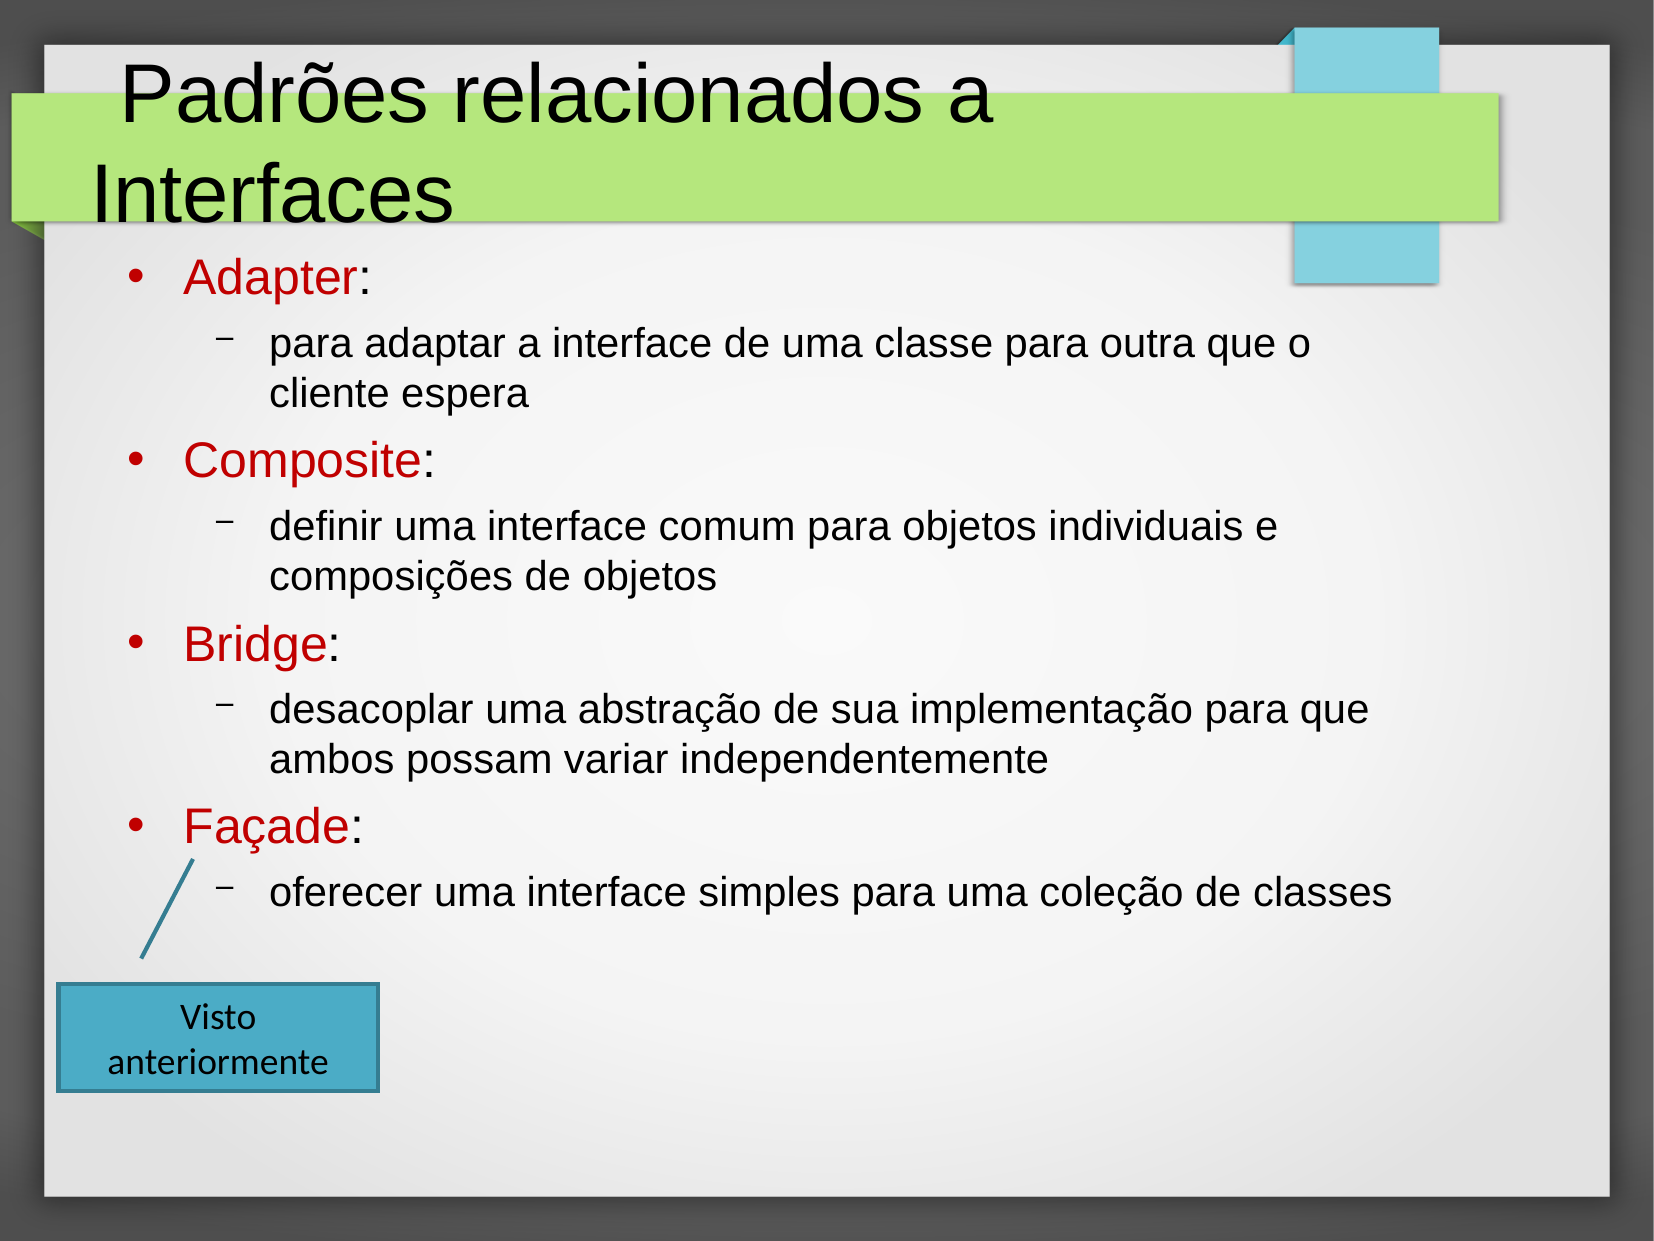

# Padrões relacionados a Interfaces
Adapter:
para adaptar a interface de uma classe para outra que o cliente espera
Composite:
definir uma interface comum para objetos individuais e composições de objetos
Bridge:
desacoplar uma abstração de sua implementação para que ambos possam variar independentemente
Façade:
oferecer uma interface simples para uma coleção de classes
Visto anteriormente